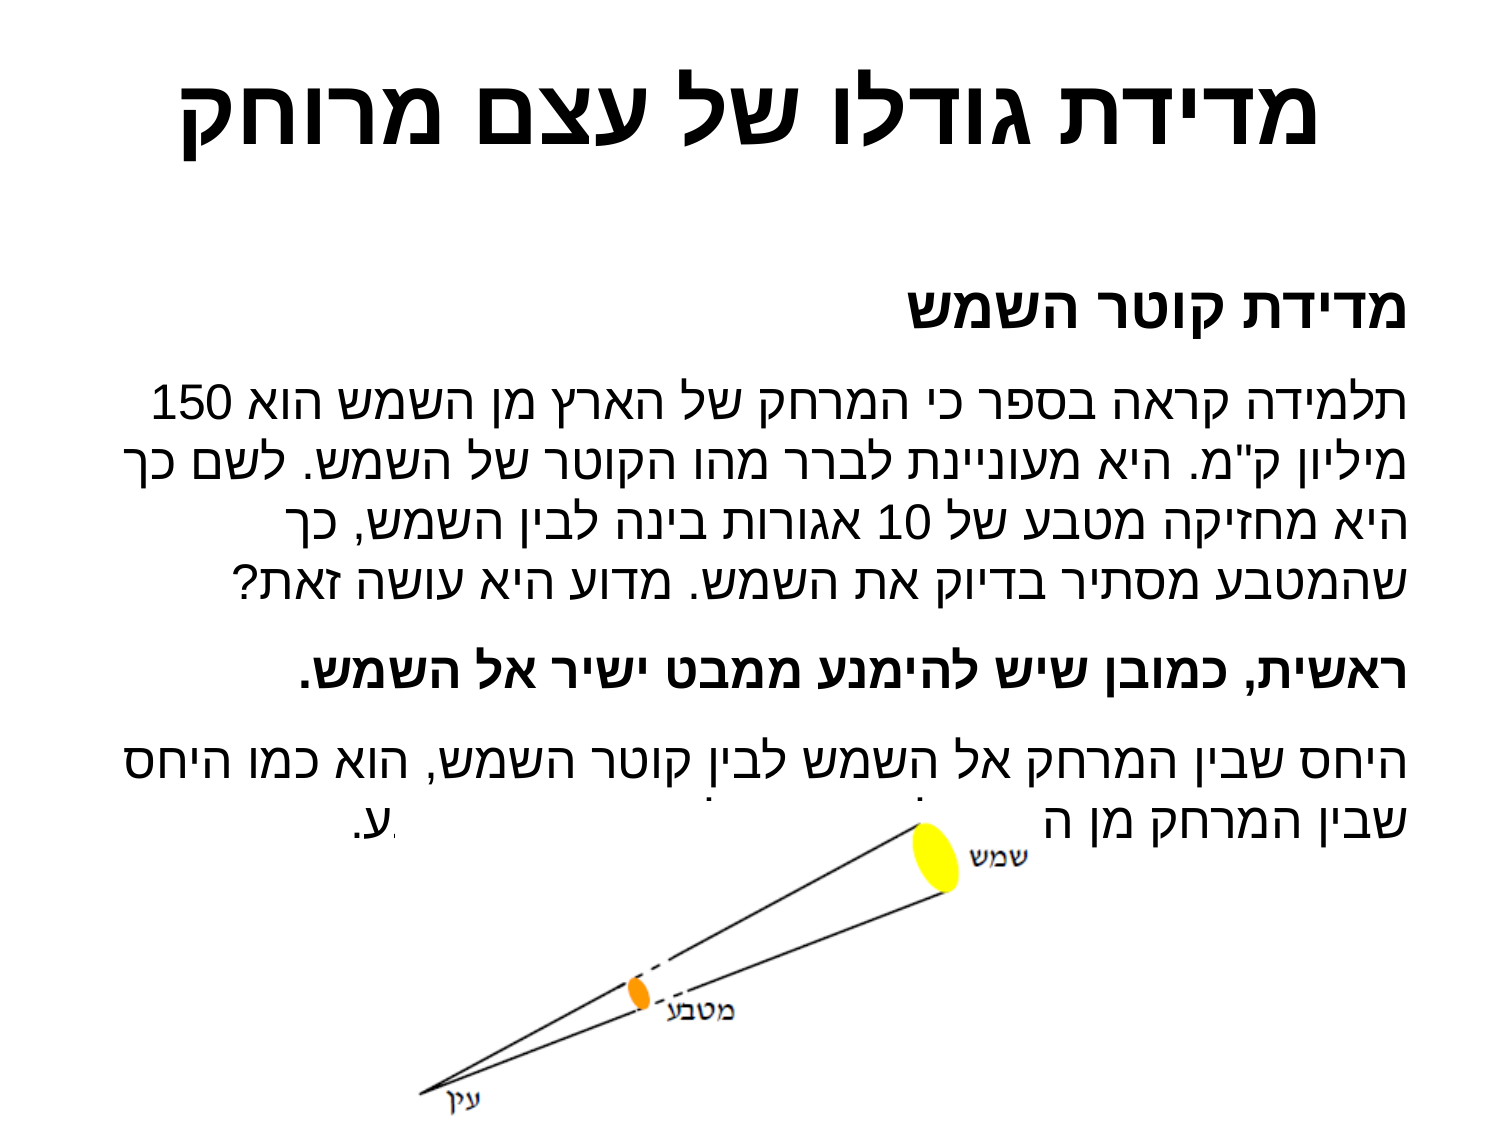

מדידת גודלו של עצם מרוחק
# מדידת קוטר השמש
תלמידה קראה בספר כי המרחק של הארץ מן השמש הוא 150 מיליון ק"מ. היא מעוניינת לברר מהו הקוטר של השמש. לשם כך היא מחזיקה מטבע של 10 אגורות בינה לבין השמש, כך שהמטבע מסתיר בדיוק את השמש. מדוע היא עושה זאת?
ראשית, כמובן שיש להימנע ממבט ישיר אל השמש.
היחס שבין המרחק אל השמש לבין קוטר השמש, הוא כמו היחס שבין המרחק מן העין אל המטבע לבין קוטר המטבע.